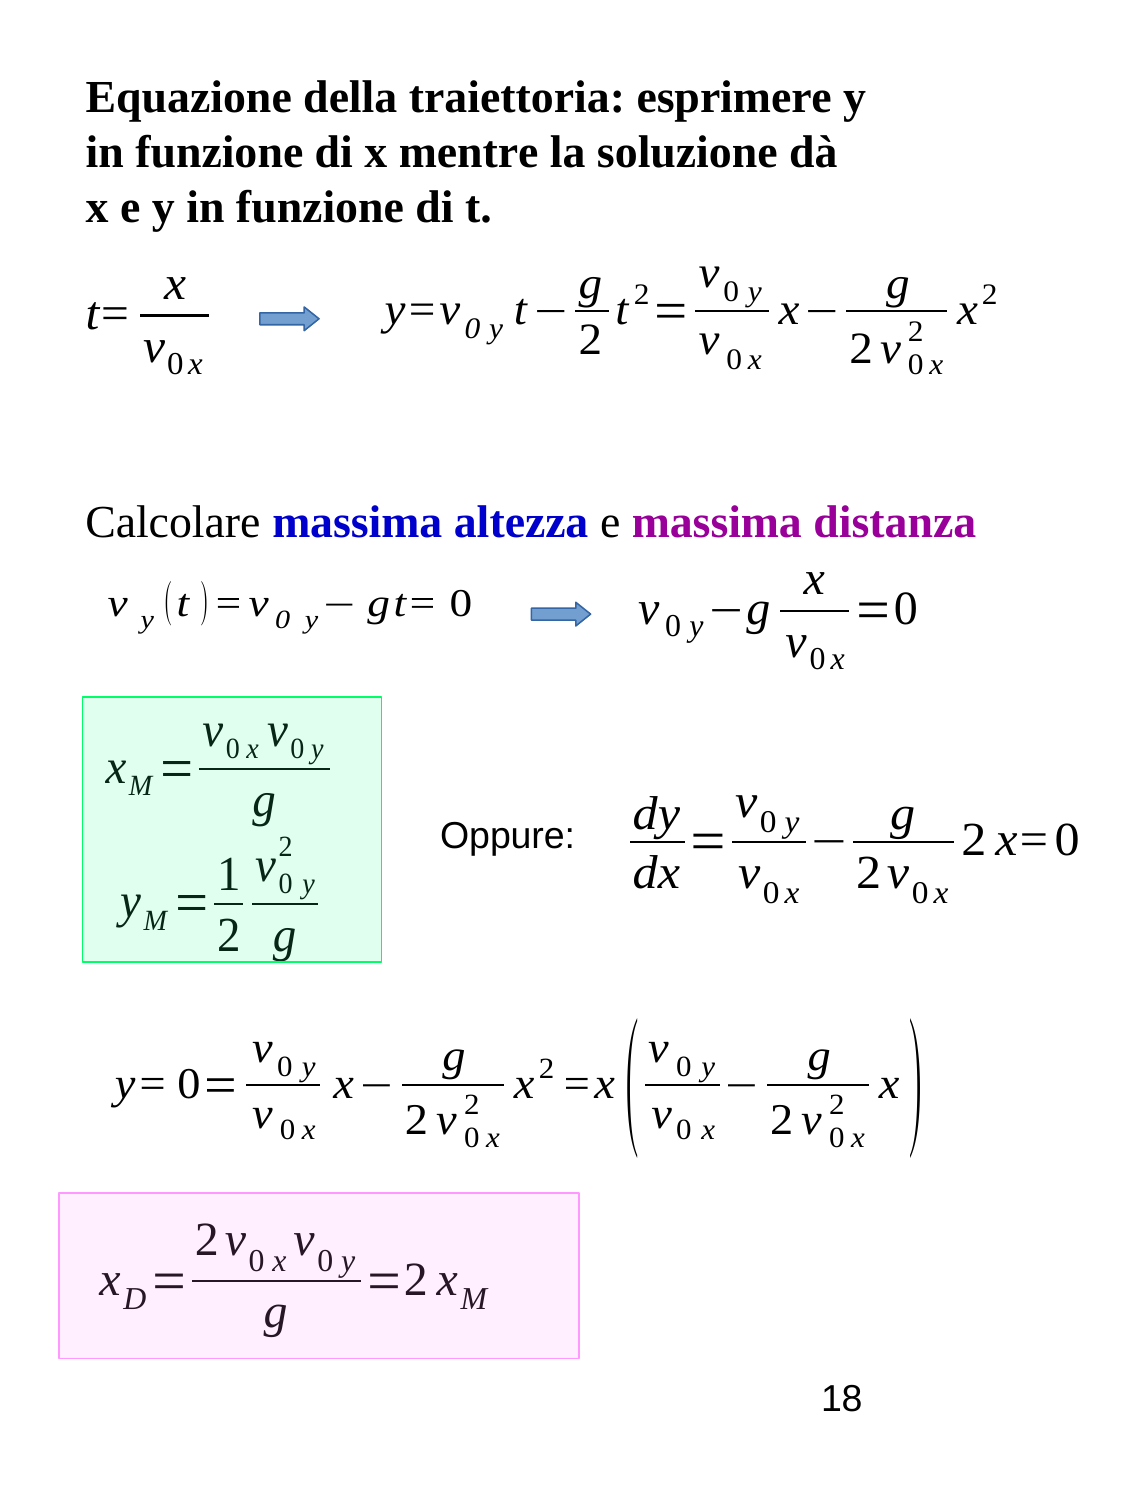

Equazione della traiettoria: esprimere y in funzione di x mentre la soluzione dà x e y in funzione di t.
Calcolare massima altezza e massima distanza
Oppure:
P1 Principi della Dinamica
18